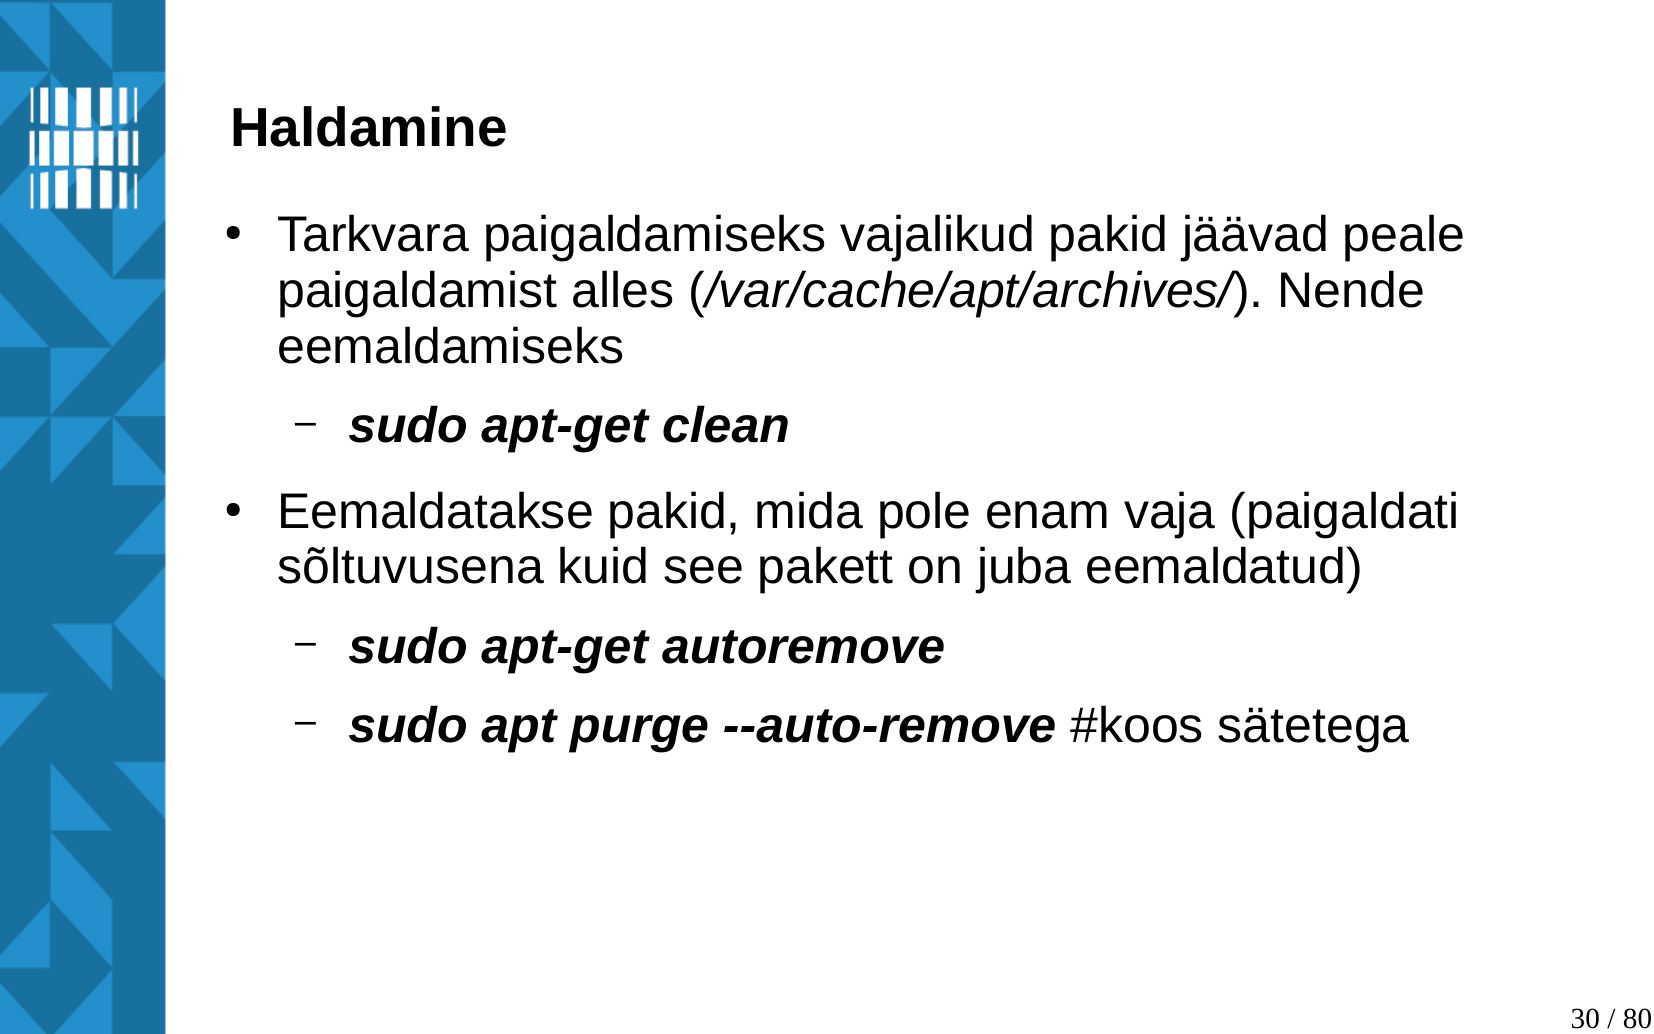

# Haldamine
Tarkvara paigaldamiseks vajalikud pakid jäävad peale paigaldamist alles (/var/cache/apt/archives/). Nende eemaldamiseks
sudo apt-get clean
Eemaldatakse pakid, mida pole enam vaja (paigaldati sõltuvusena kuid see pakett on juba eemaldatud)
sudo apt-get autoremove
sudo apt purge --auto-remove #koos sätetega
30